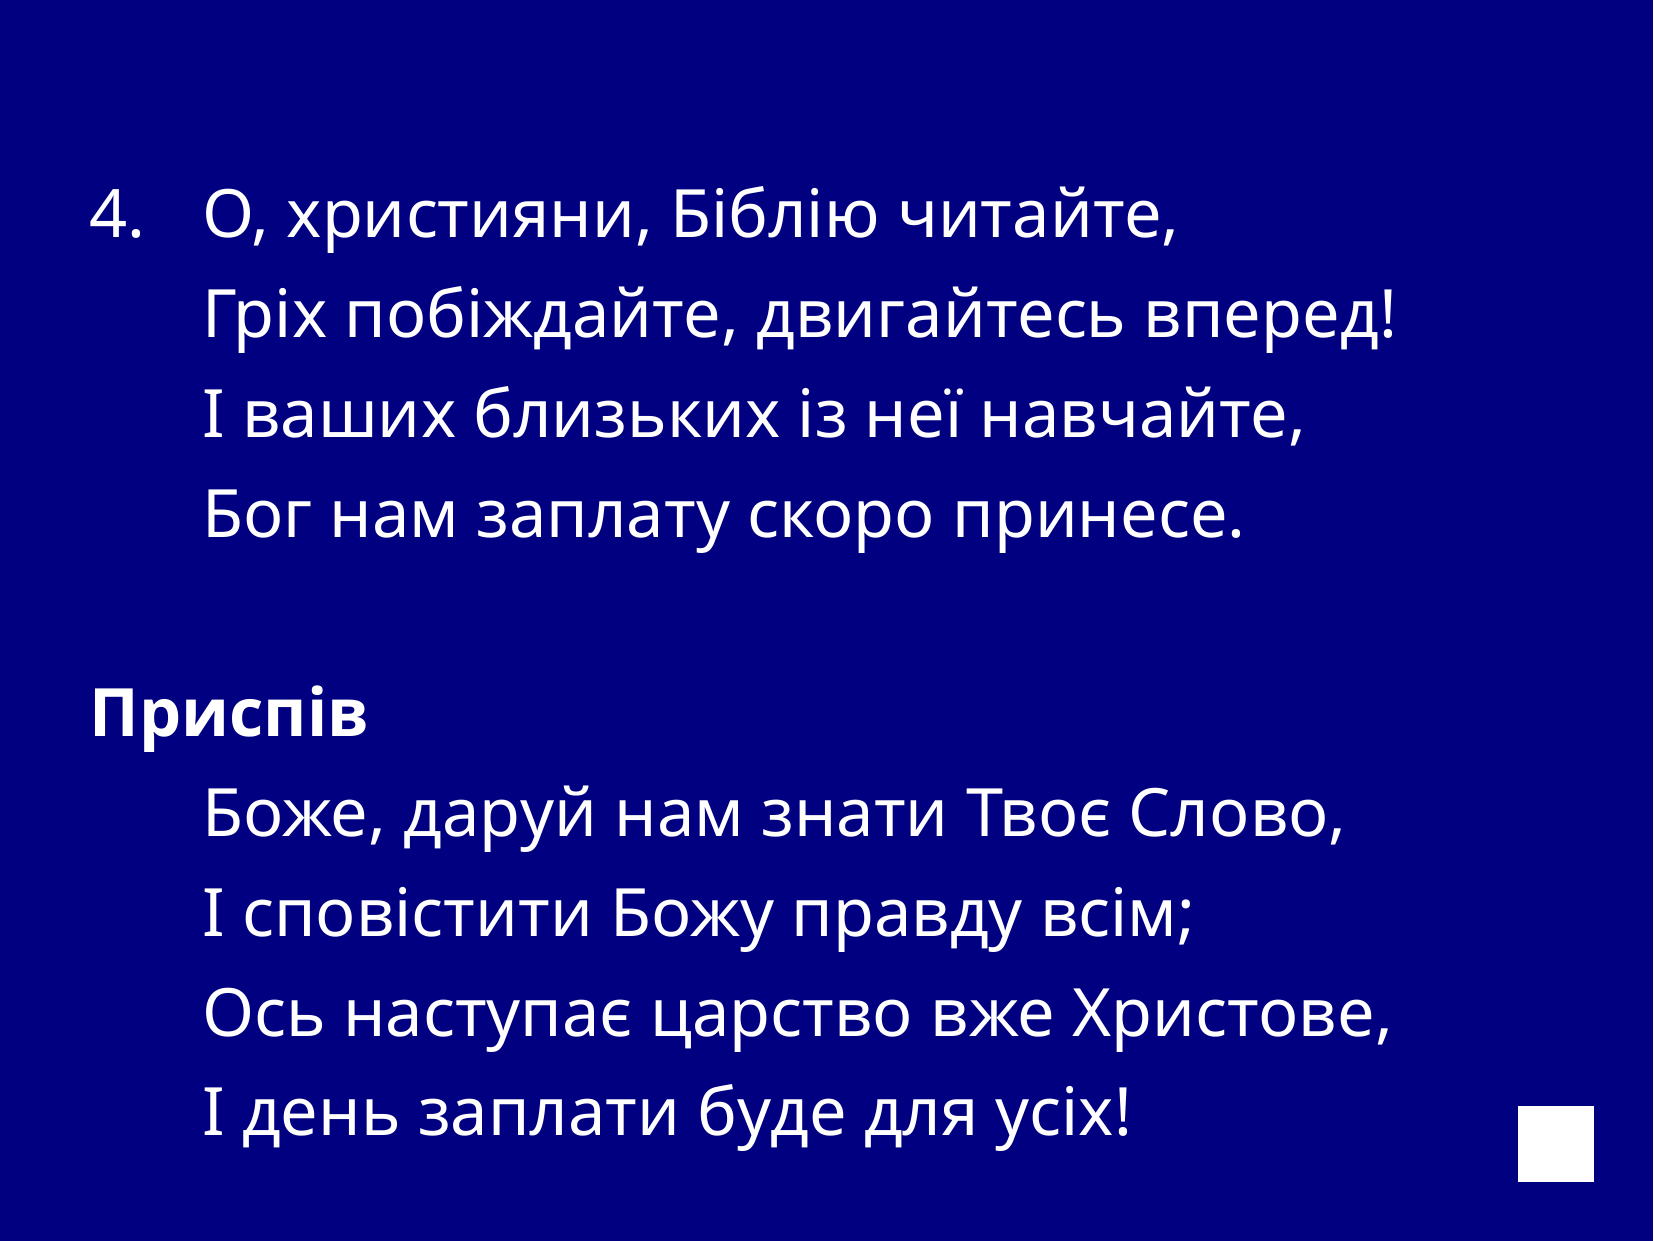

4.	О, християни, Біблію читайте,
	Гріх побіждайте, двигайтесь вперед!
	І ваших близьких із неї навчайте,
	Бог нам заплату скоро принесе.
Приспів
	Боже, даруй нам знати Твоє Слово,
	І сповістити Божу правду всім;
	Ось наступає царство вже Христове,
	І день заплати буде для усіх!